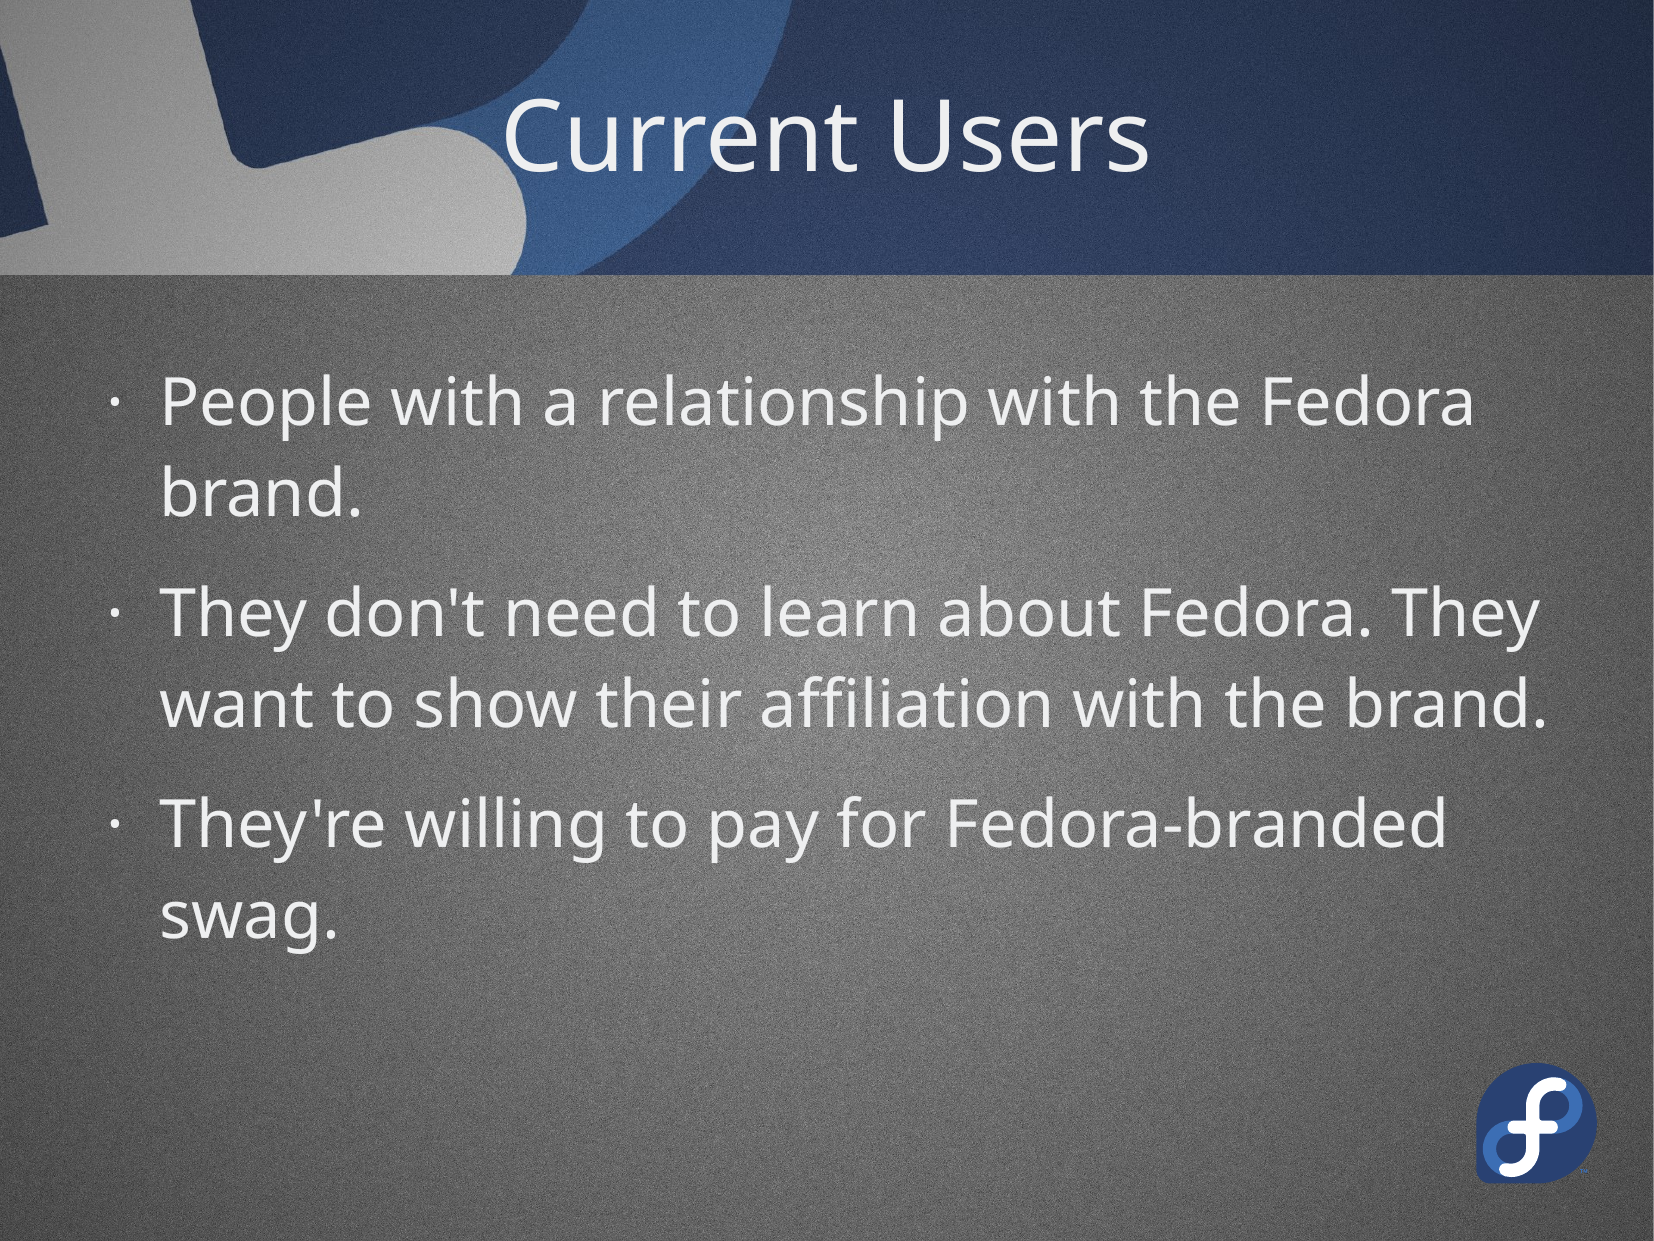

# Current Users
People with a relationship with the Fedora brand.
They don't need to learn about Fedora. They want to show their affiliation with the brand.
They're willing to pay for Fedora-branded swag.